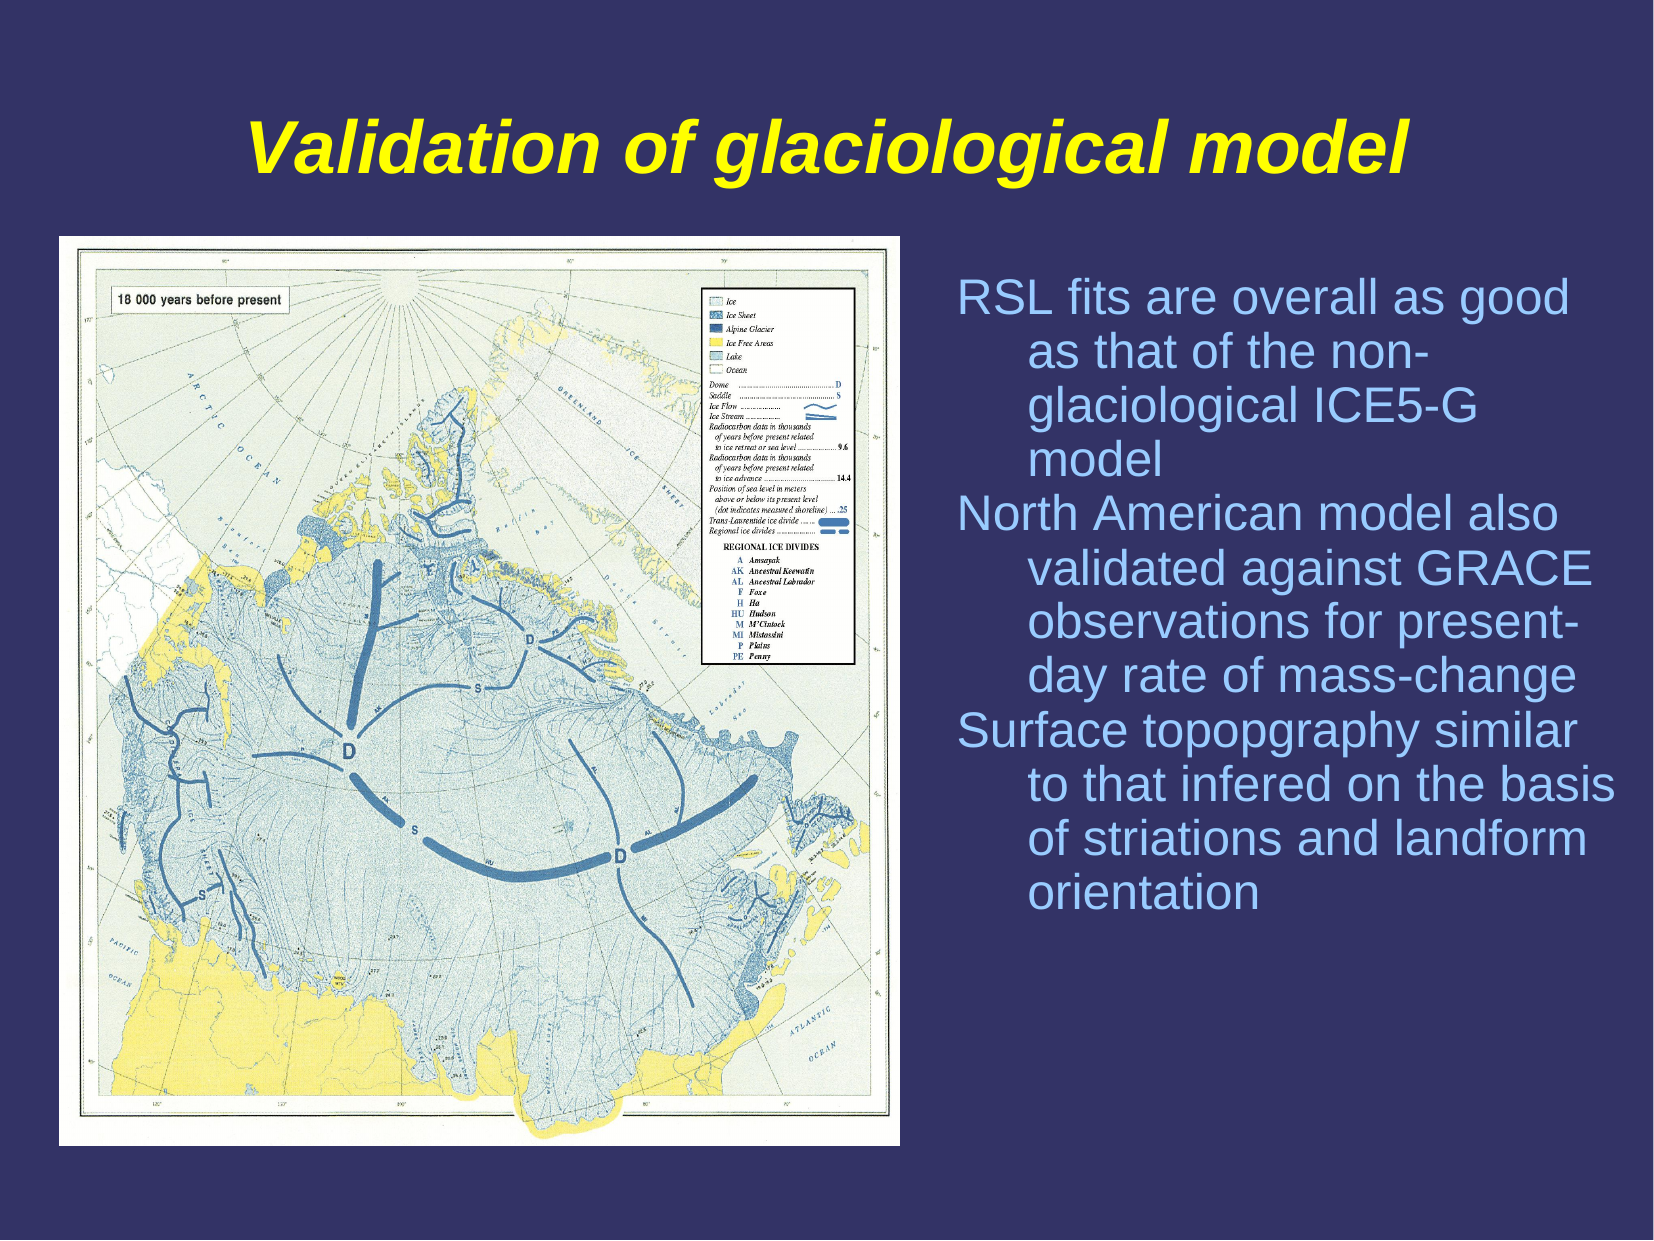

# Validation of glaciological model
RSL fits are overall as good as that of the non-glaciological ICE5-G model
North American model also validated against GRACE observations for present-day rate of mass-change
Surface topopgraphy similar to that infered on the basis of striations and landform orientation